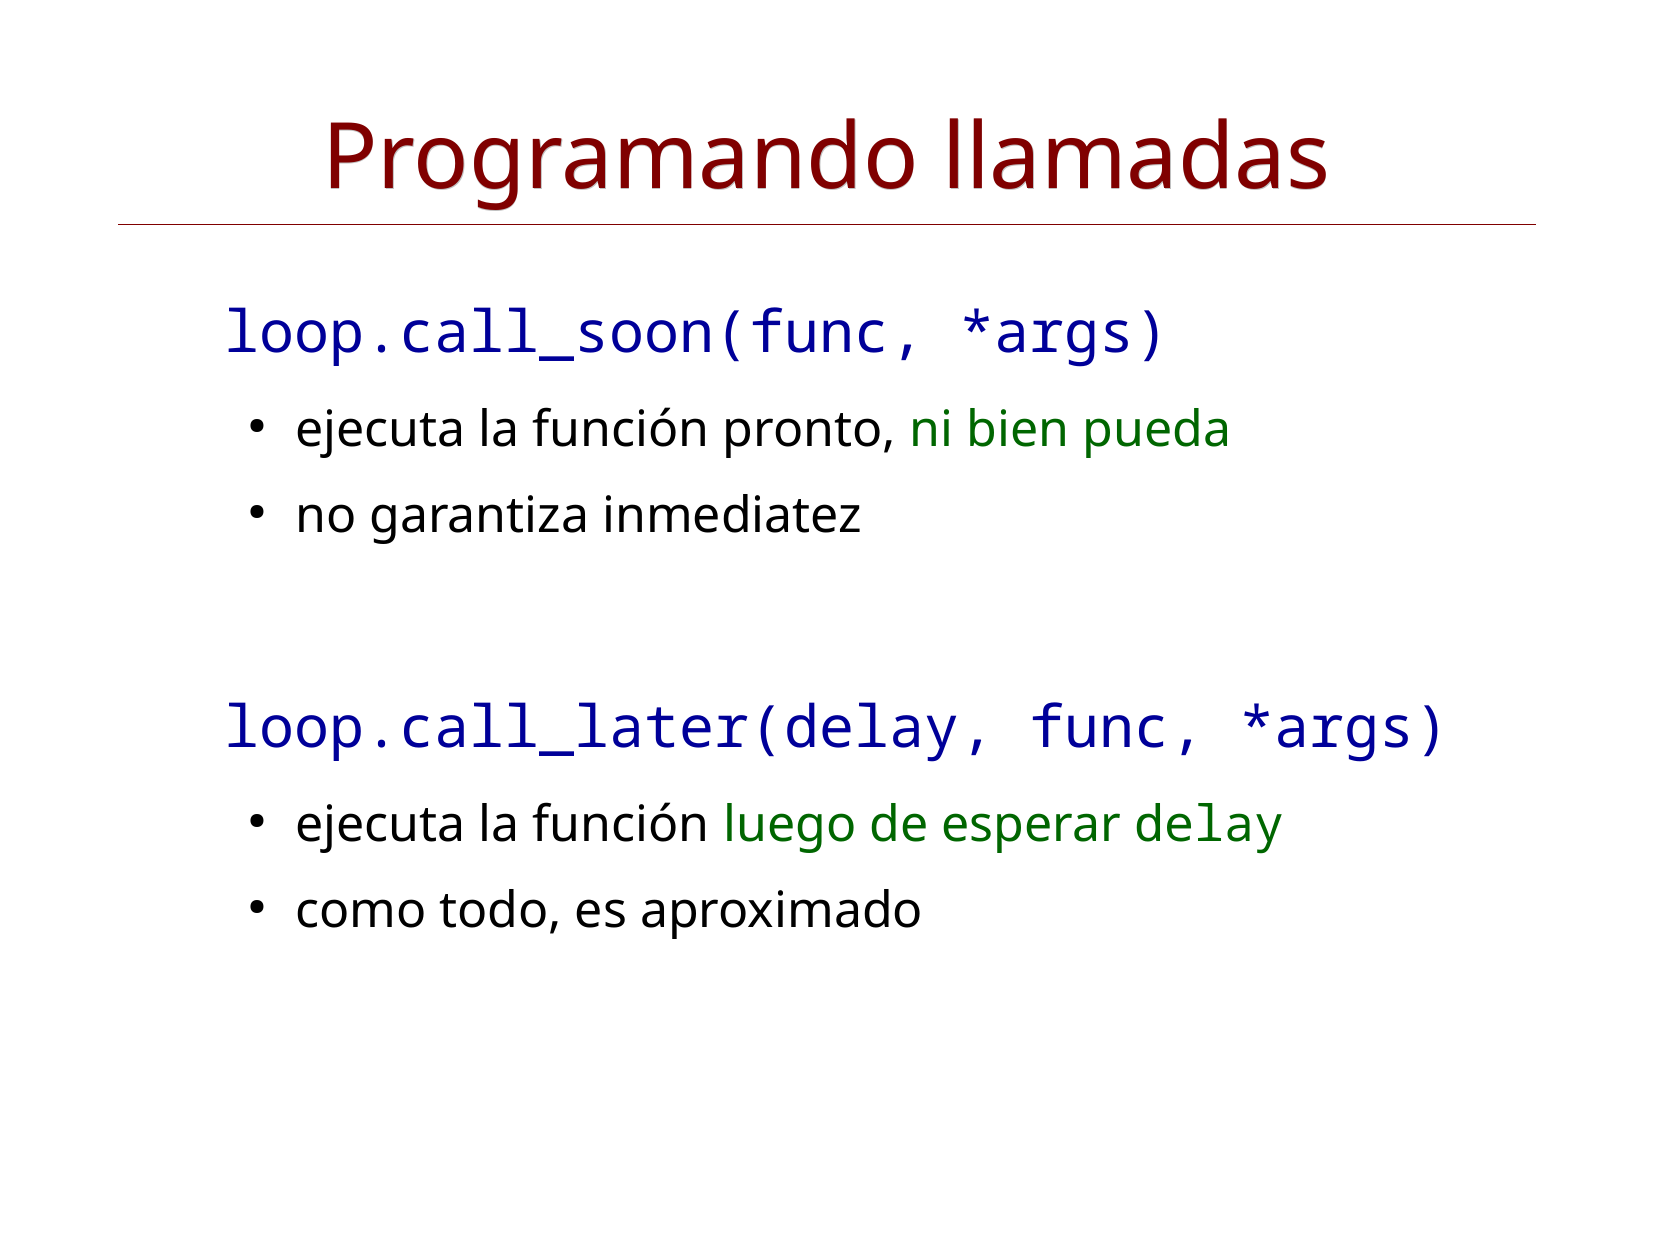

# Programando llamadas
loop.call_soon(func, *args)
ejecuta la función pronto, ni bien pueda
no garantiza inmediatez
loop.call_later(delay, func, *args)
ejecuta la función luego de esperar delay
como todo, es aproximado